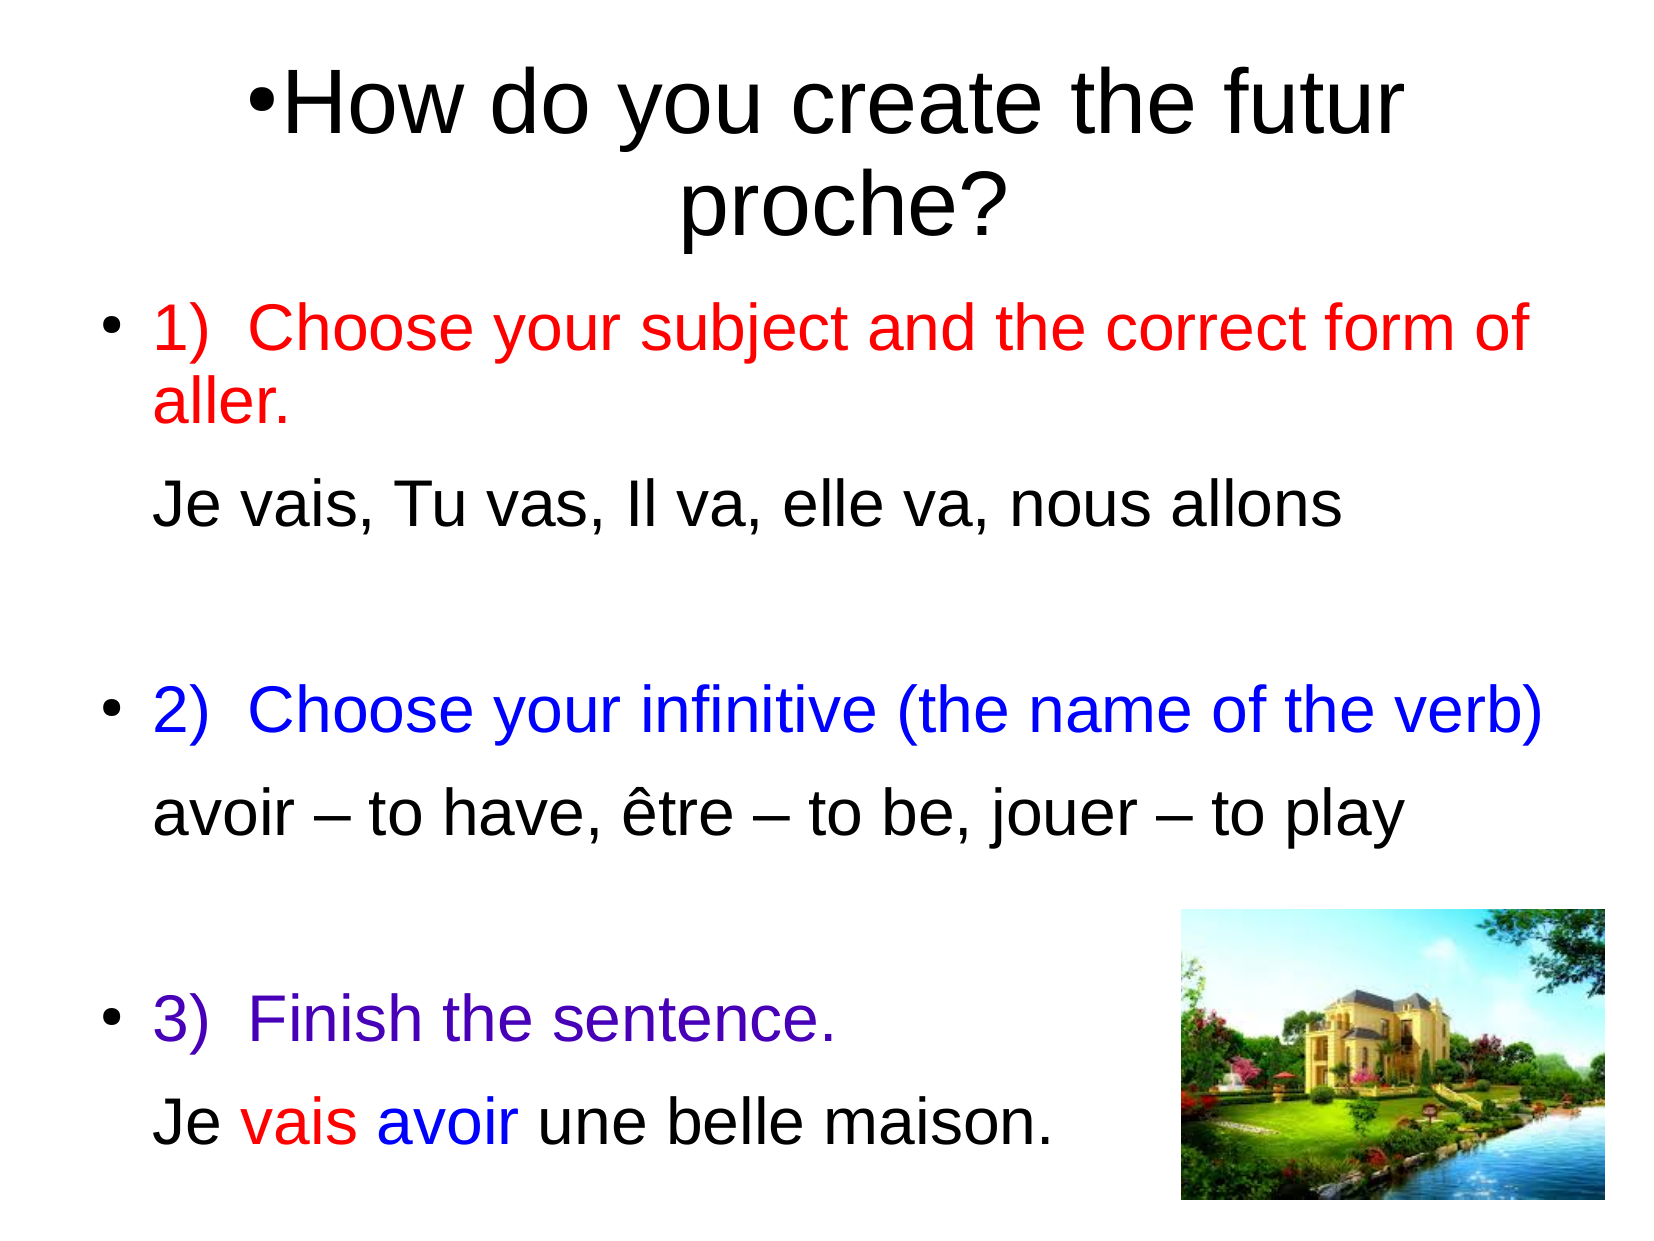

# How do you create the futur proche?
1) Choose your subject and the correct form of aller.
Je vais, Tu vas, Il va, elle va, nous allons
2) Choose your infinitive (the name of the verb)
avoir – to have, être – to be, jouer – to play
3) Finish the sentence.
Je vais avoir une belle maison.